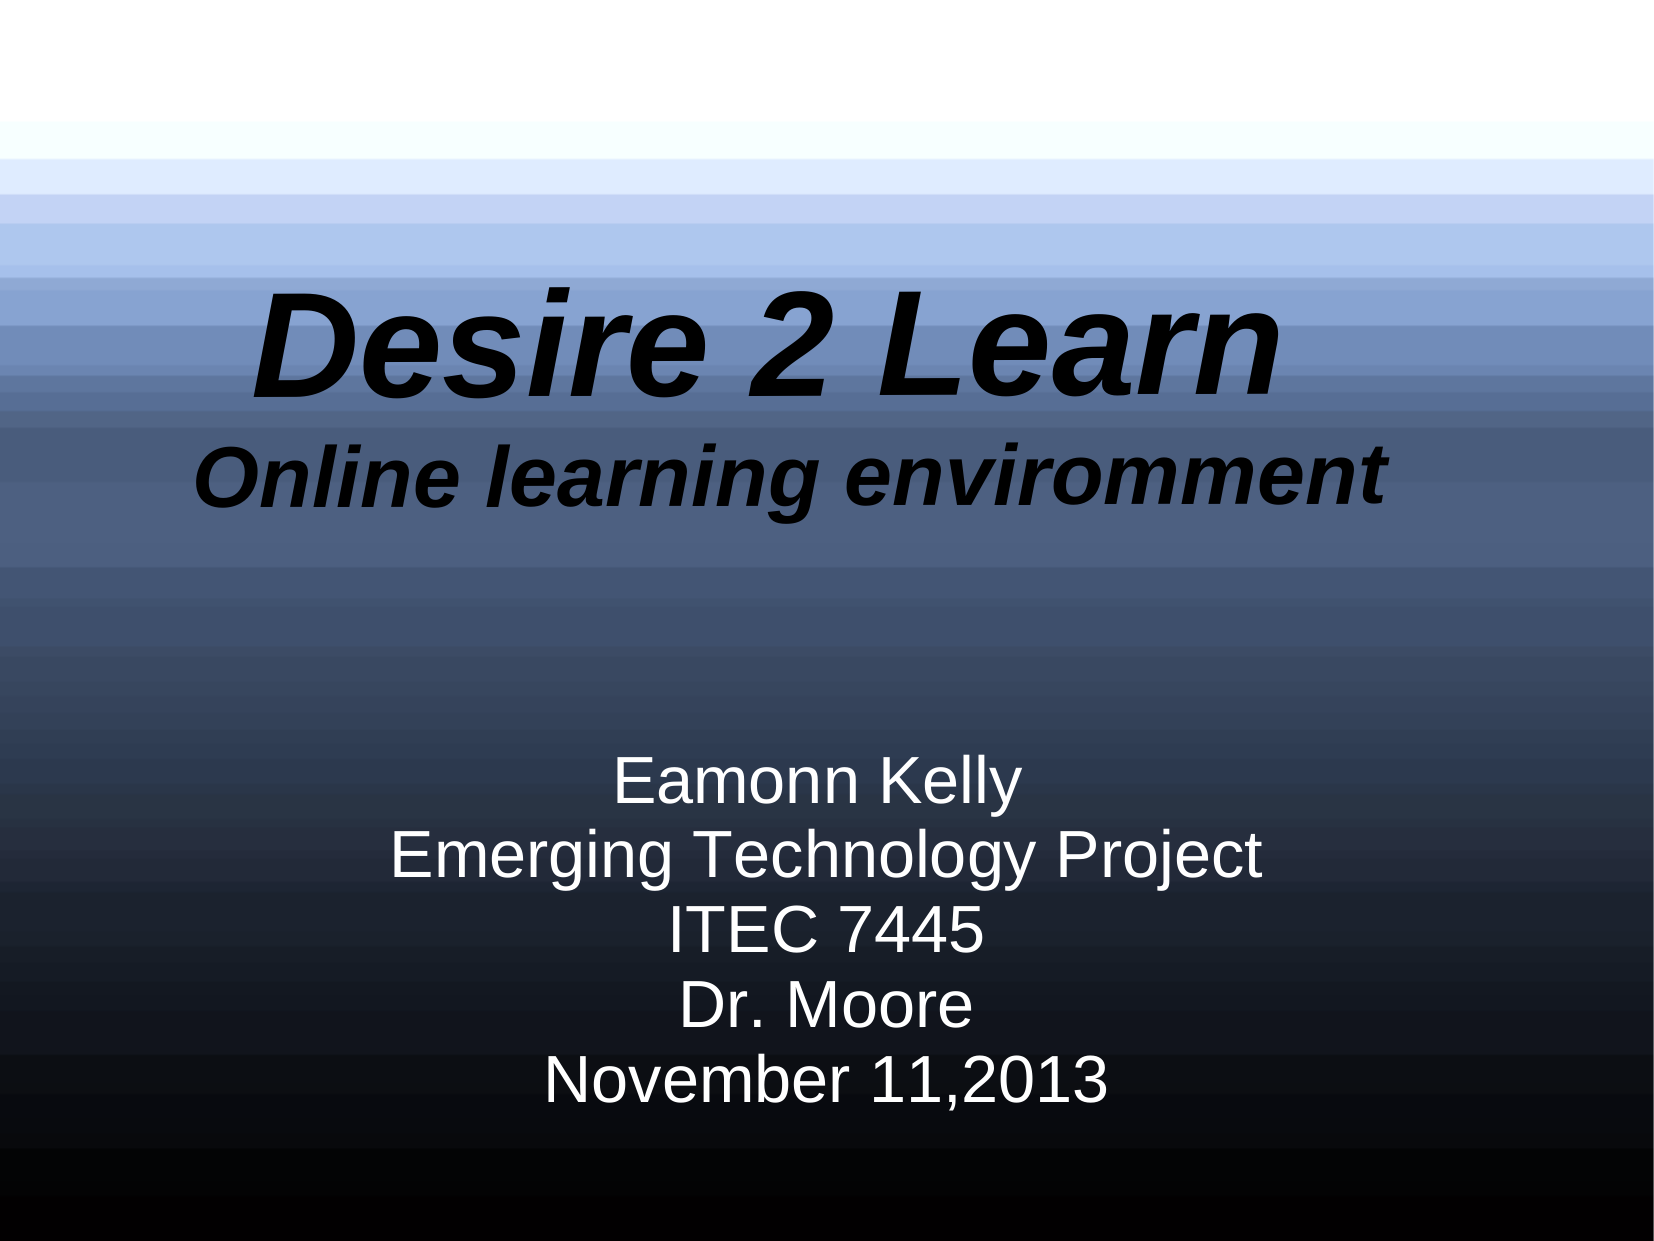

# Desire 2 Learn Online learning enviromment
Eamonn Kelly
Emerging Technology Project
ITEC 7445
Dr. Moore
November 11,2013